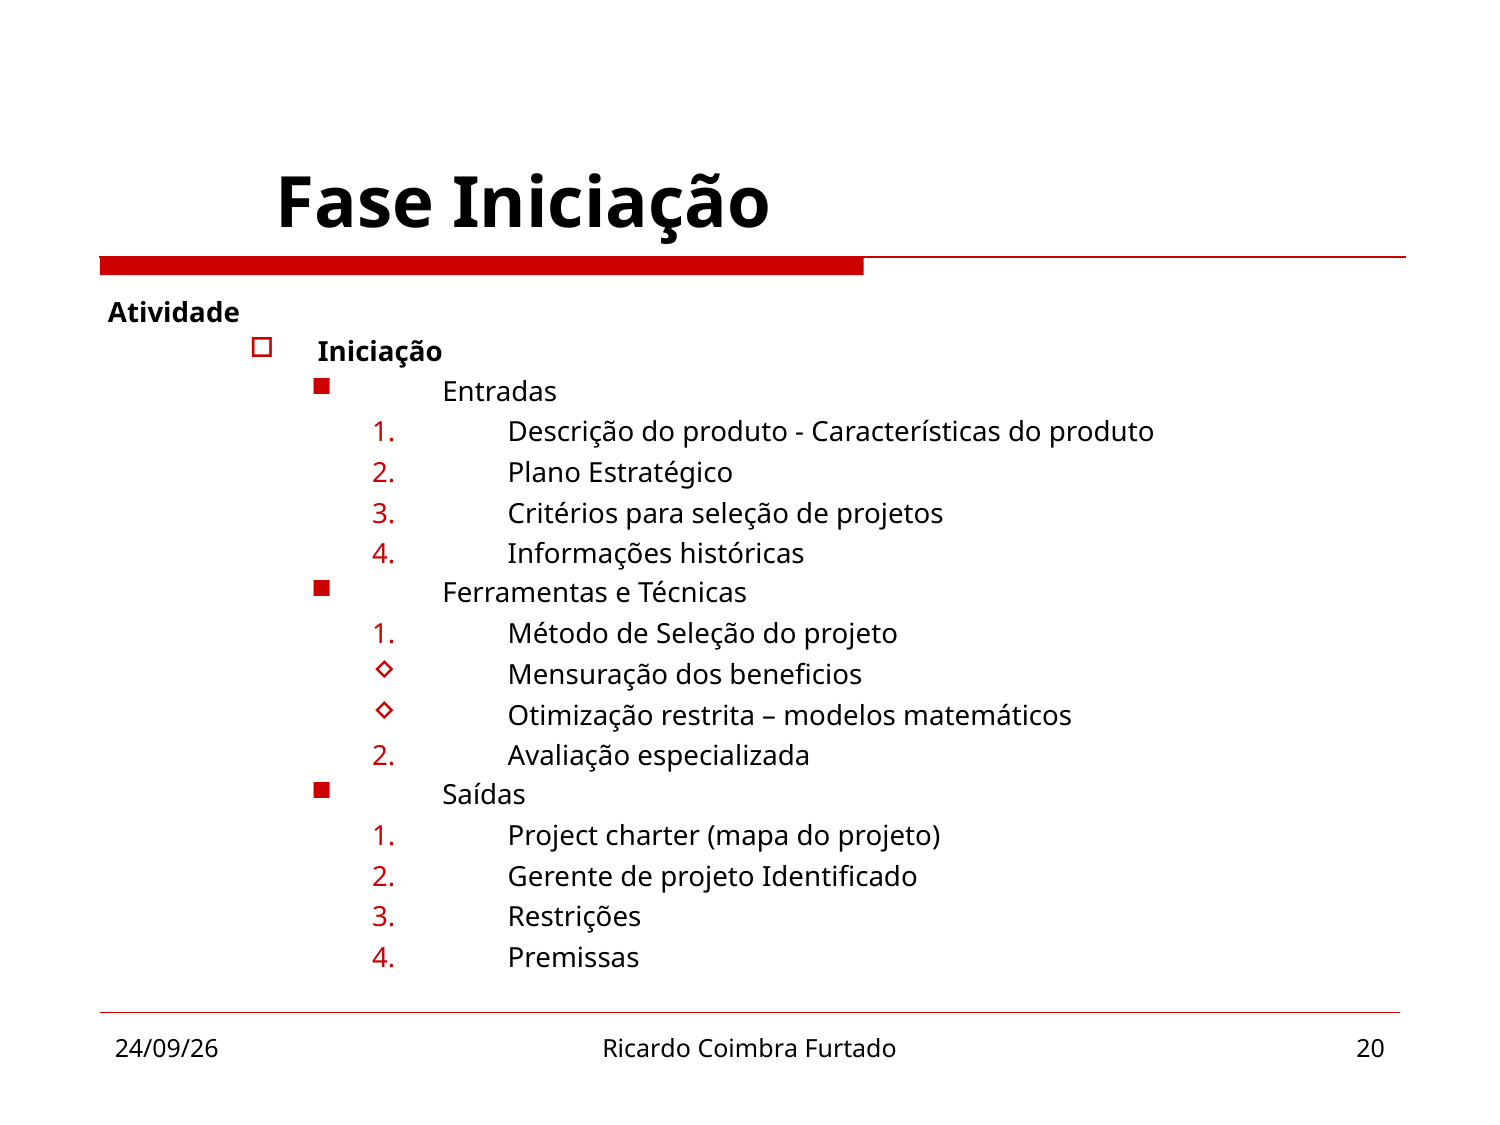

# Fase Iniciação
Atividade
Iniciação
Entradas
Descrição do produto - Características do produto
Plano Estratégico
Critérios para seleção de projetos
Informações históricas
Ferramentas e Técnicas
Método de Seleção do projeto
Mensuração dos beneficios
Otimização restrita – modelos matemáticos
Avaliação especializada
Saídas
Project charter (mapa do projeto)
Gerente de projeto Identificado
Restrições
Premissas
Ricardo Coimbra Furtado